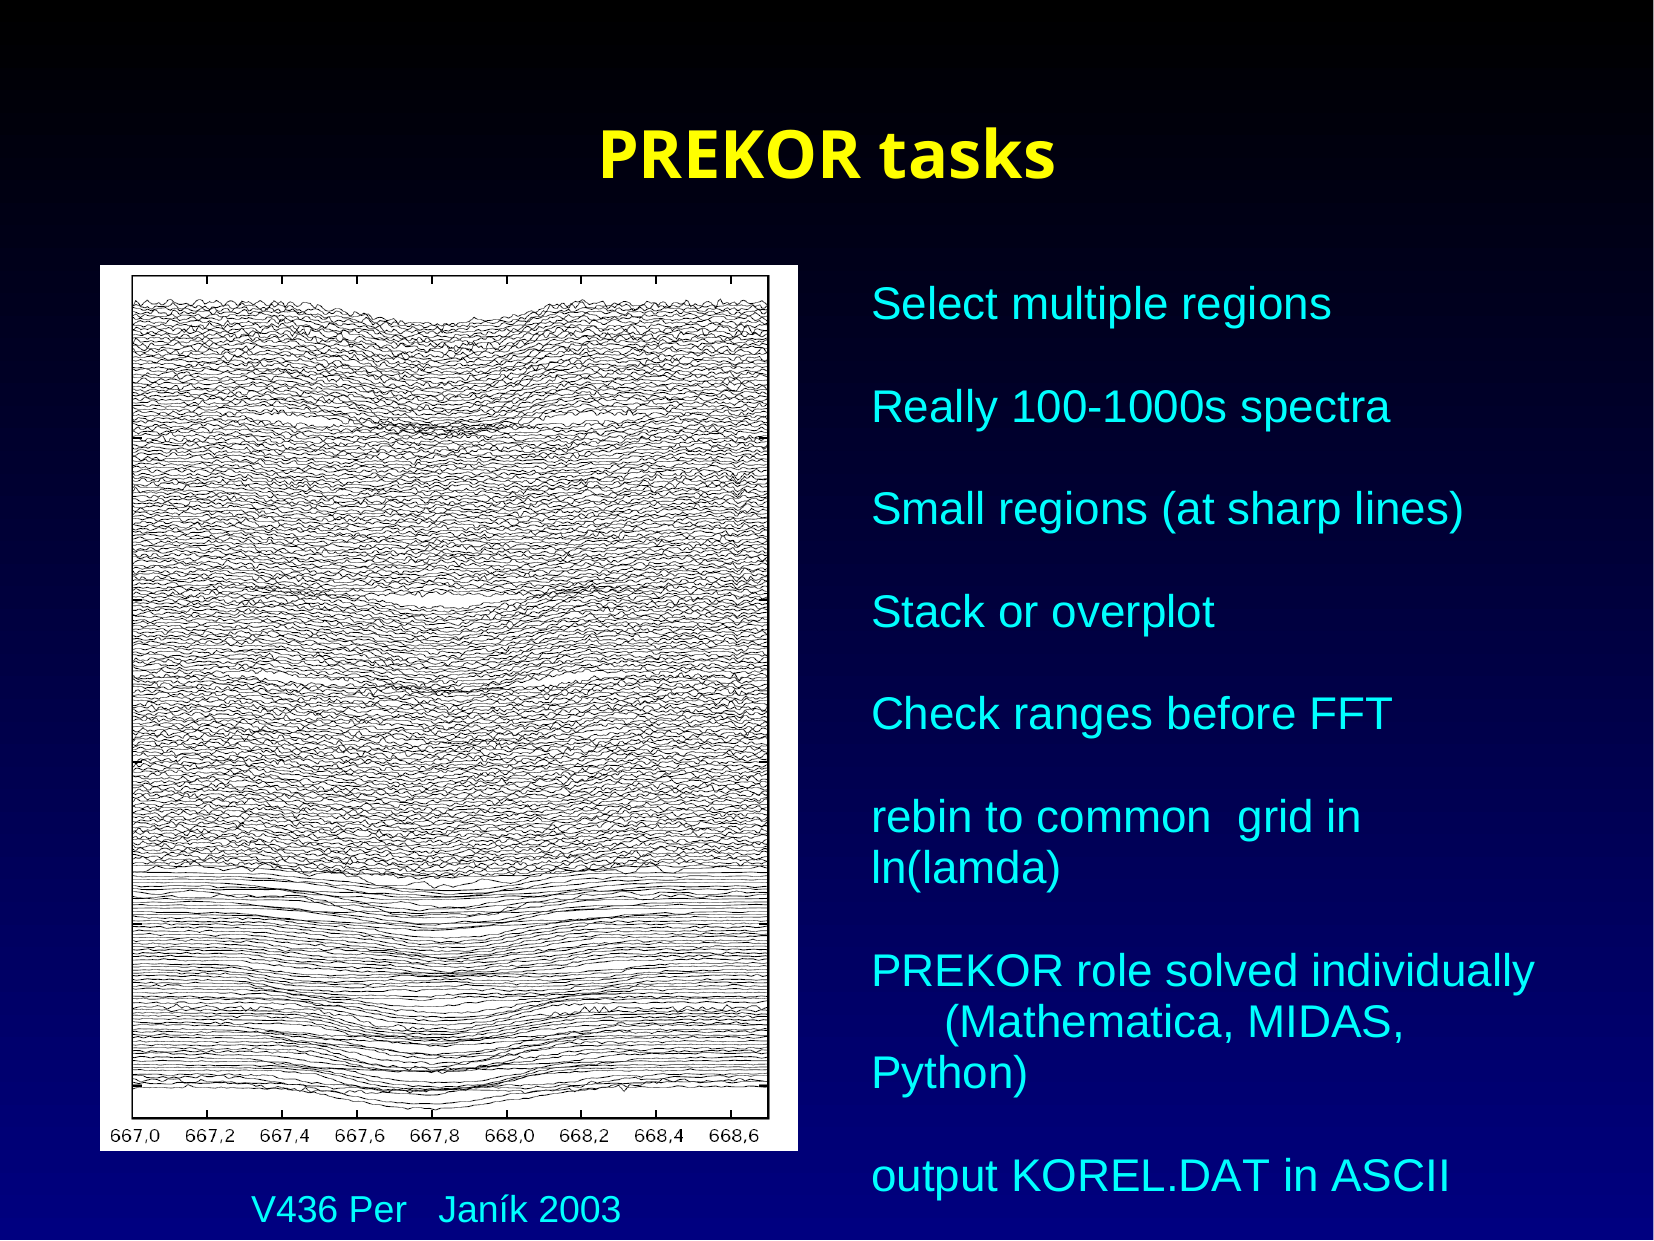

# PREKOR tasks
Select multiple regions
Really 100-1000s spectra
Small regions (at sharp lines)
Stack or overplot
Check ranges before FFT
rebin to common grid in ln(lamda)
PREKOR role solved individually
 	(Mathematica, MIDAS, Python)
output KOREL.DAT in ASCII
V436 Per Janík 2003